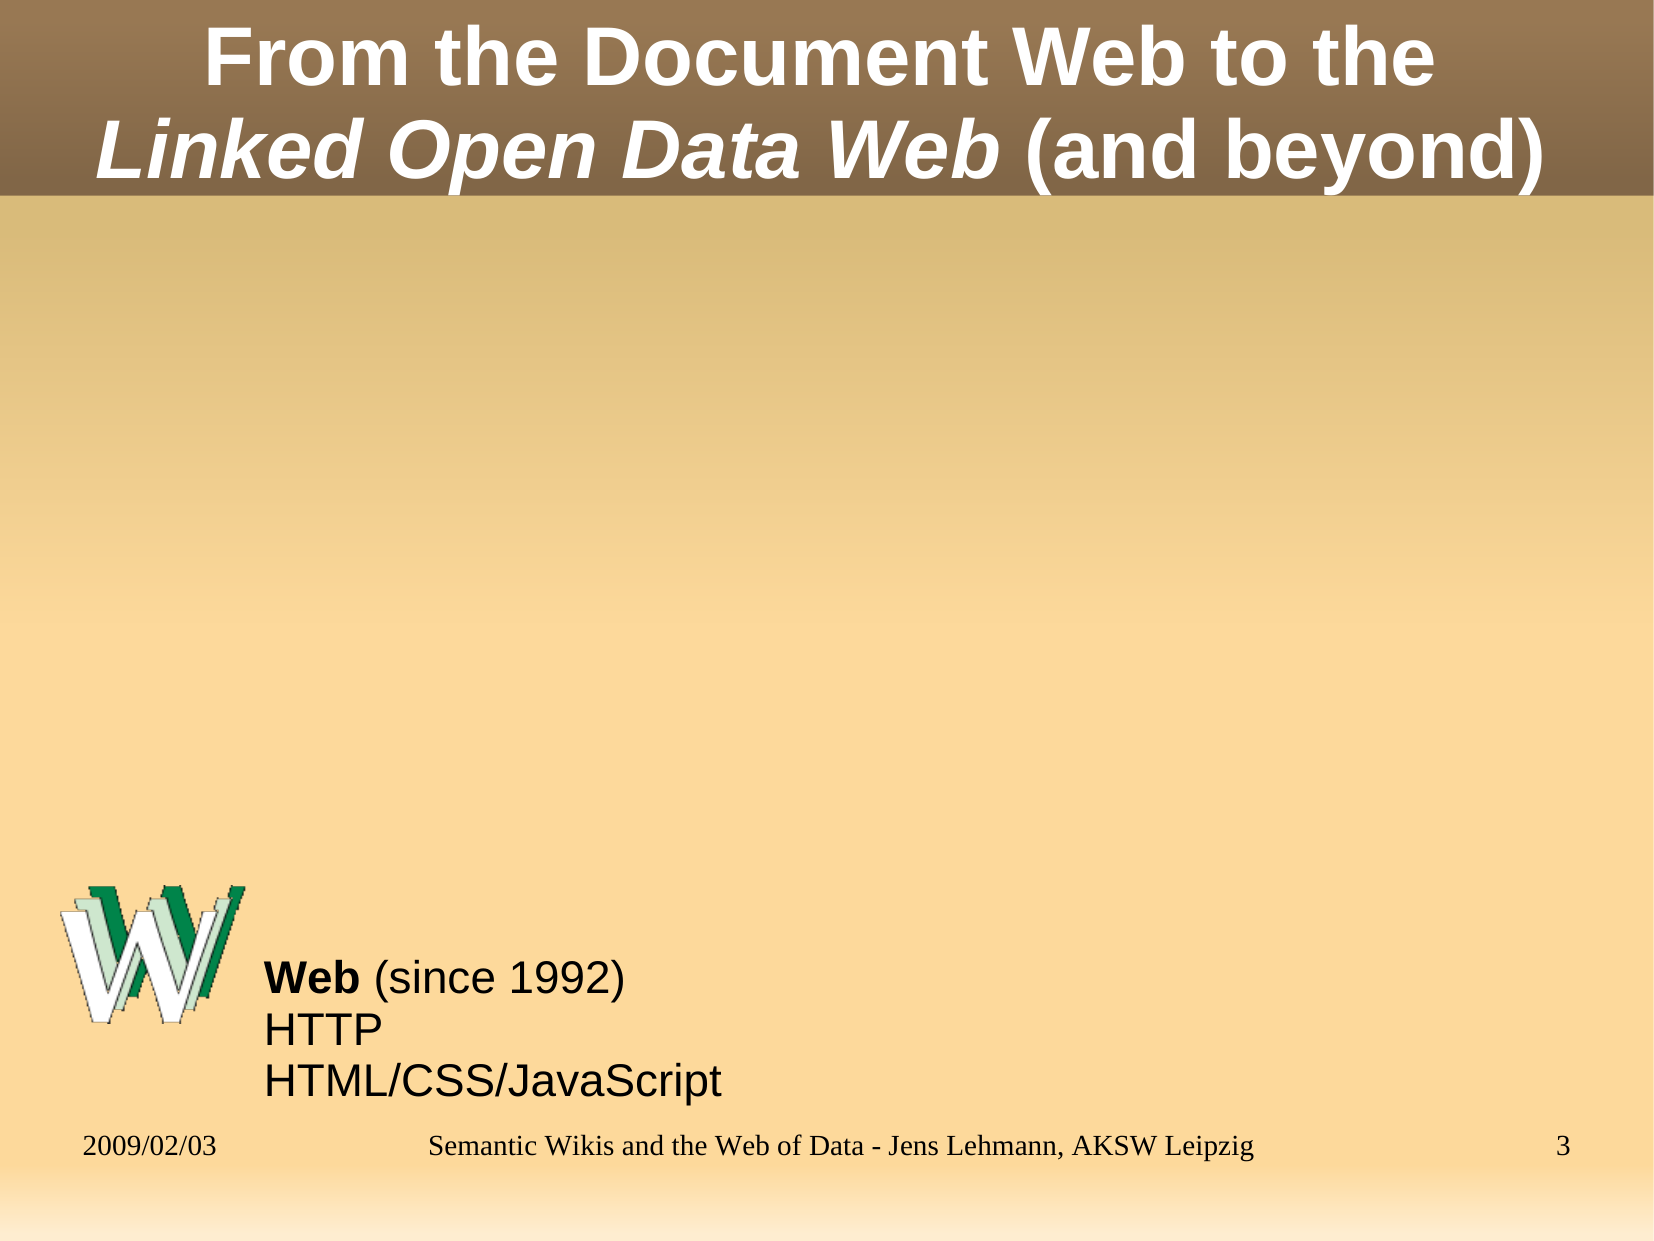

# From the Document Web to the Linked Open Data Web (and beyond)
Web (since 1992)
HTTP
HTML/CSS/JavaScript
2009/02/03
Semantic Wikis and the Web of Data - Jens Lehmann, AKSW Leipzig
3